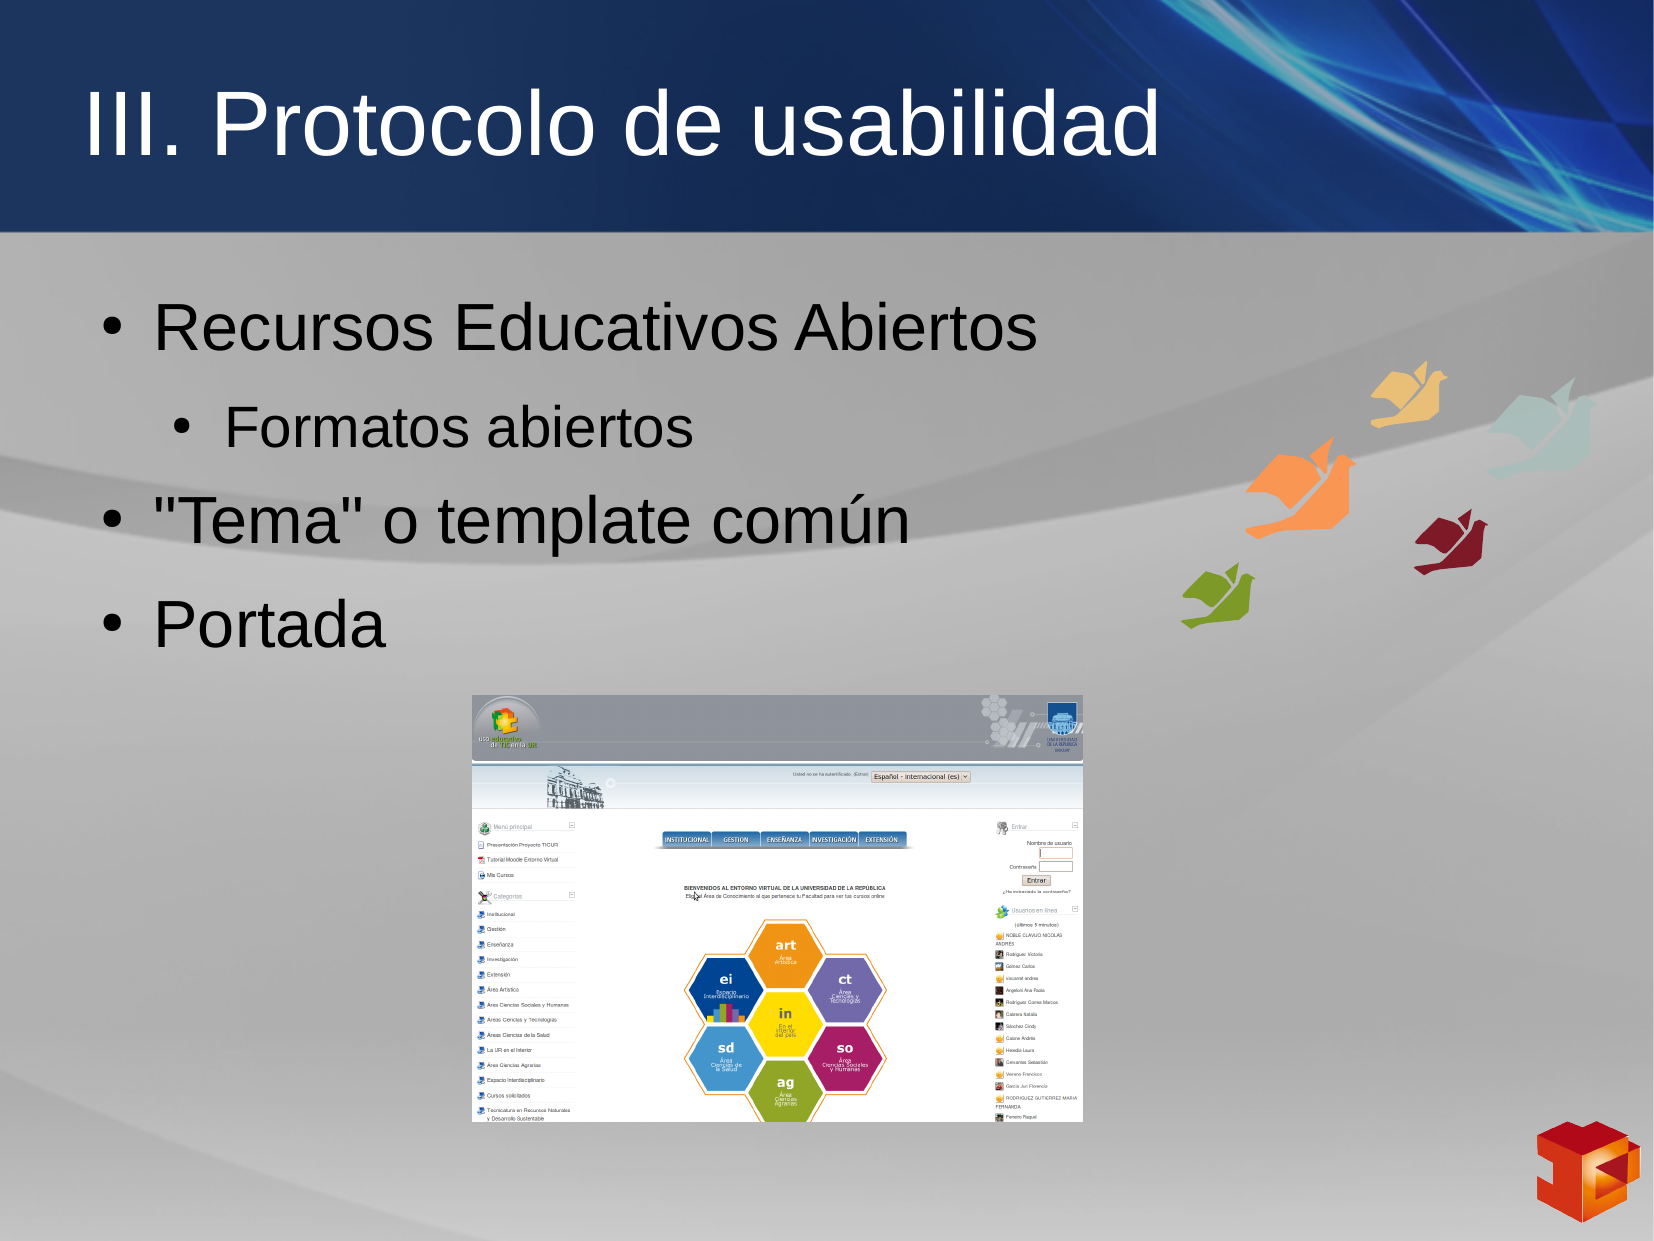

# III. Protocolo de usabilidad
Recursos Educativos Abiertos
Formatos abiertos
"Tema" o template común
Portada